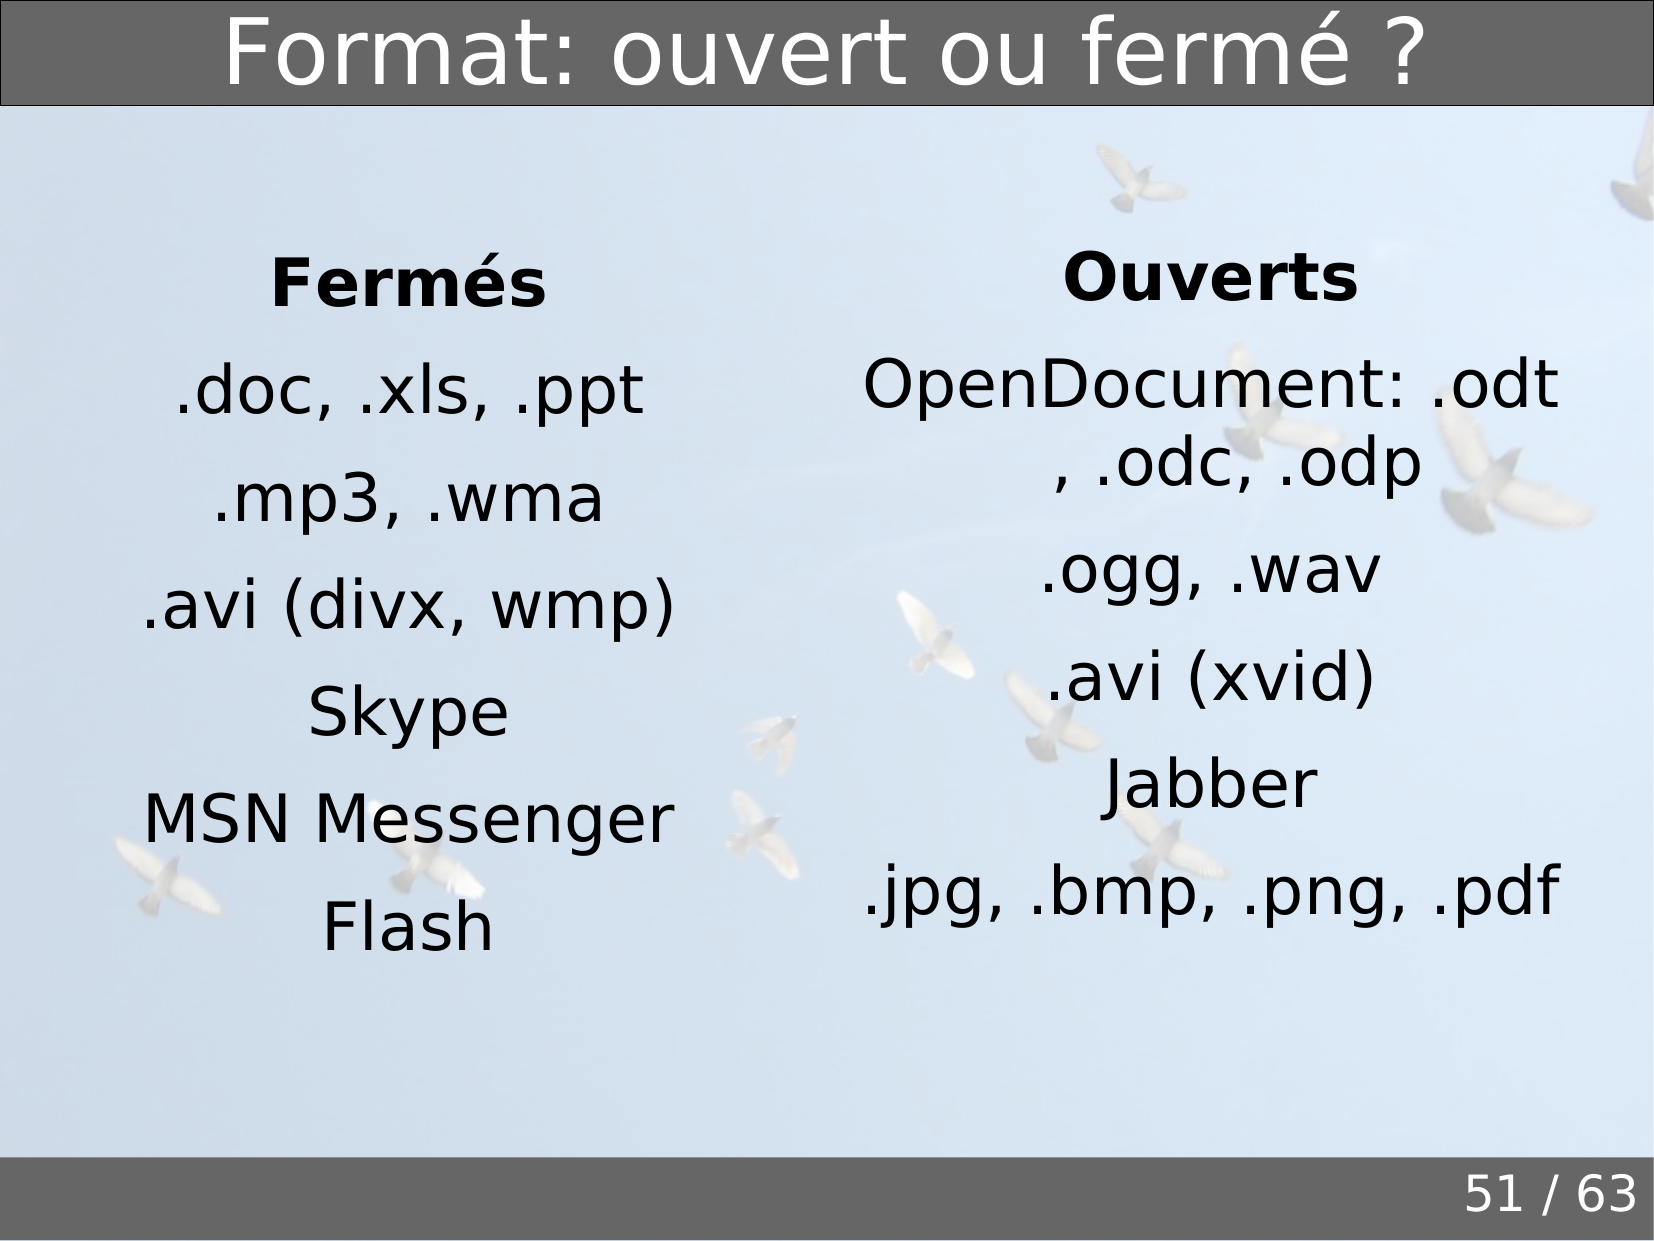

# Format: ouvert ou fermé ?
Ouverts
OpenDocument: .odt, .odc, .odp
.ogg, .wav
.avi (xvid)
Jabber
.jpg, .bmp, .png, .pdf
Fermés
.doc, .xls, .ppt
.mp3, .wma
.avi (divx, wmp)
Skype
MSN Messenger
Flash